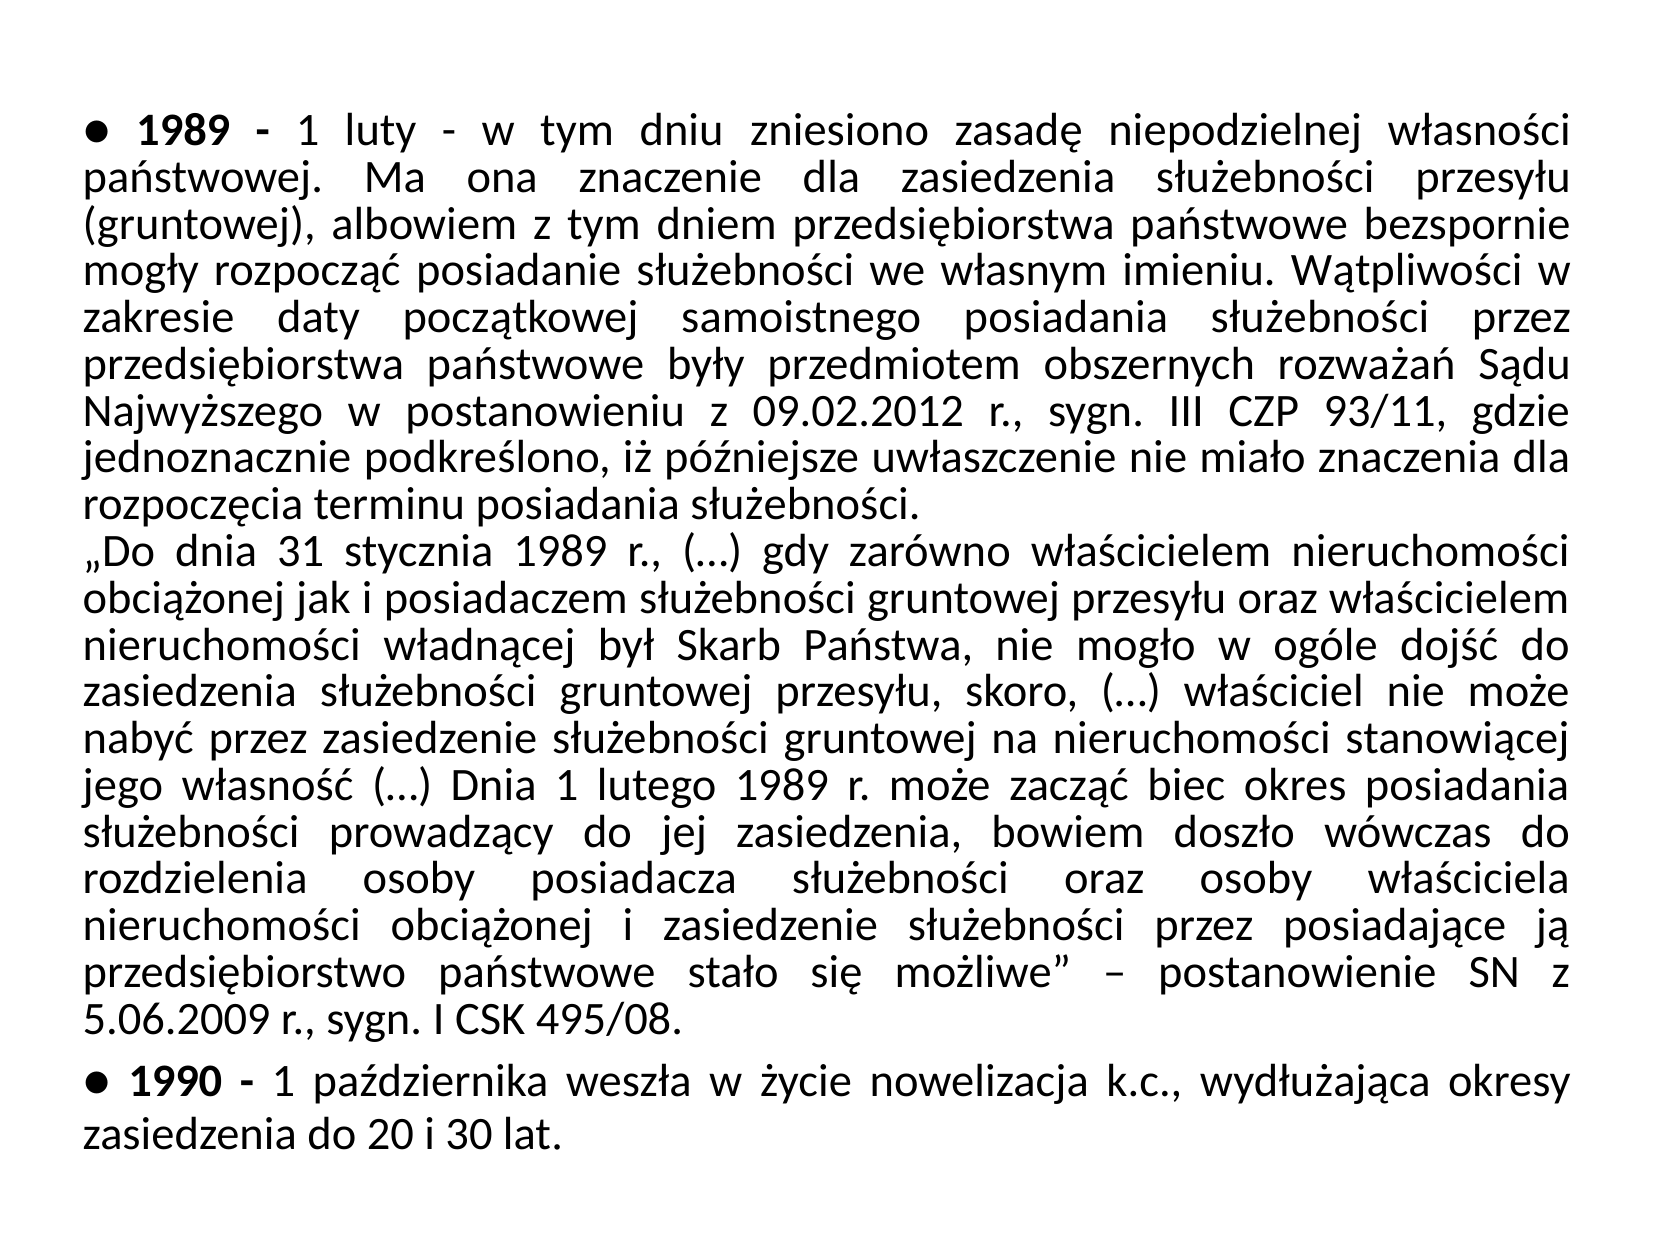

#
● 1989 - 1 luty - w tym dniu zniesiono zasadę niepodzielnej własności państwowej. Ma ona znaczenie dla zasiedzenia służebności przesyłu (gruntowej), albowiem z tym dniem przedsiębiorstwa państwowe bezspornie mogły rozpocząć posiadanie służebności we własnym imieniu. Wątpliwości w zakresie daty początkowej samoistnego posiadania służebności przez przedsiębiorstwa państwowe były przedmiotem obszernych rozważań Sądu Najwyższego w postanowieniu z 09.02.2012 r., sygn. III CZP 93/11, gdzie jednoznacznie podkreślono, iż późniejsze uwłaszczenie nie miało znaczenia dla rozpoczęcia terminu posiadania służebności.
„Do dnia 31 stycznia 1989 r., (…) gdy zarówno właścicielem nieruchomości obciążonej jak i posiadaczem służebności gruntowej przesyłu oraz właścicielem nieruchomości władnącej był Skarb Państwa, nie mogło w ogóle dojść do zasiedzenia służebności gruntowej przesyłu, skoro, (…) właściciel nie może nabyć przez zasiedzenie służebności gruntowej na nieruchomości stanowiącej jego własność (…) Dnia 1 lutego 1989 r. może zacząć biec okres posiadania służebności prowadzący do jej zasiedzenia, bowiem doszło wówczas do rozdzielenia osoby posiadacza służebności oraz osoby właściciela nieruchomości obciążonej i zasiedzenie służebności przez posiadające ją przedsiębiorstwo państwowe stało się możliwe” – postanowienie SN z 5.06.2009 r., sygn. I CSK 495/08.
● 1990 - 1 października weszła w życie nowelizacja k.c., wydłużająca okresy zasiedzenia do 20 i 30 lat.